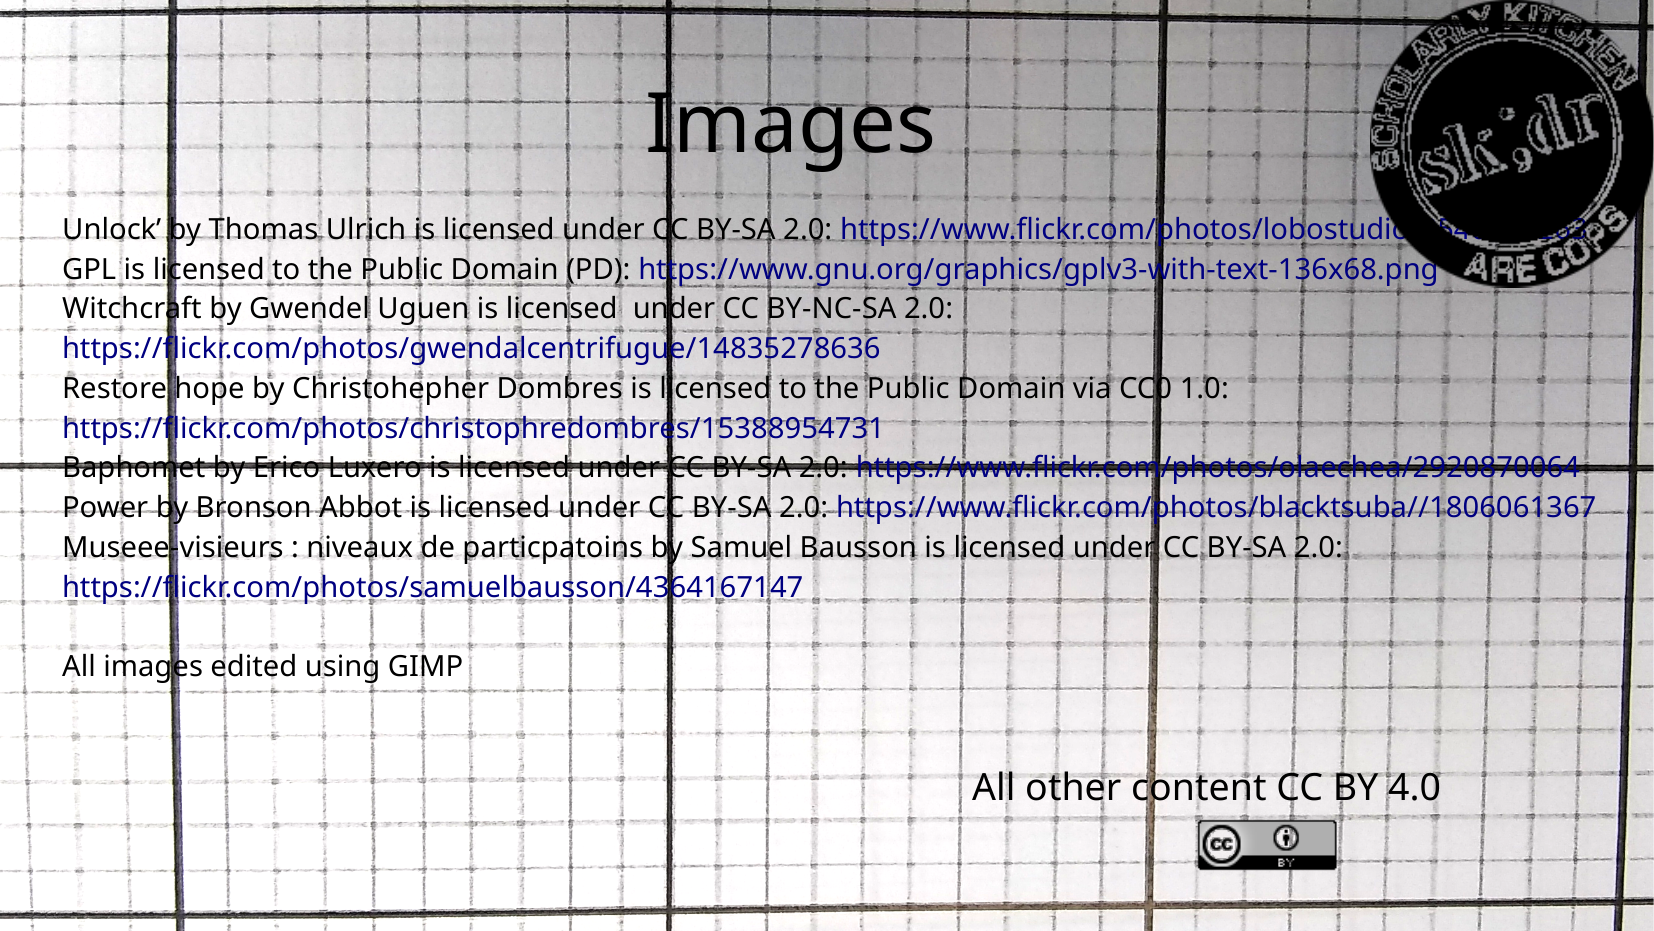

# Images
Unlock’ by Thomas Ulrich is licensed under CC BY-SA 2.0: https://www.flickr.com/photos/lobostudio/8540325263
GPL is licensed to the Public Domain (PD): https://www.gnu.org/graphics/gplv3-with-text-136x68.png
Witchcraft by Gwendel Uguen is licensed under CC BY-NC-SA 2.0: https://flickr.com/photos/gwendalcentrifugue/14835278636
Restore hope by Christohepher Dombres is licensed to the Public Domain via CC0 1.0: https://flickr.com/photos/christophredombres/15388954731
Baphomet by Erico Luxero is licensed under CC BY-SA 2.0: https://www.flickr.com/photos/olaechea/2920870064
Power by Bronson Abbot is licensed under CC BY-SA 2.0: https://www.flickr.com/photos/blacktsuba//1806061367
Museee-visieurs : niveaux de particpatoins by Samuel Bausson is licensed under CC BY-SA 2.0: https://flickr.com/photos/samuelbausson/4364167147
All images edited using GIMP
All other content CC BY 4.0